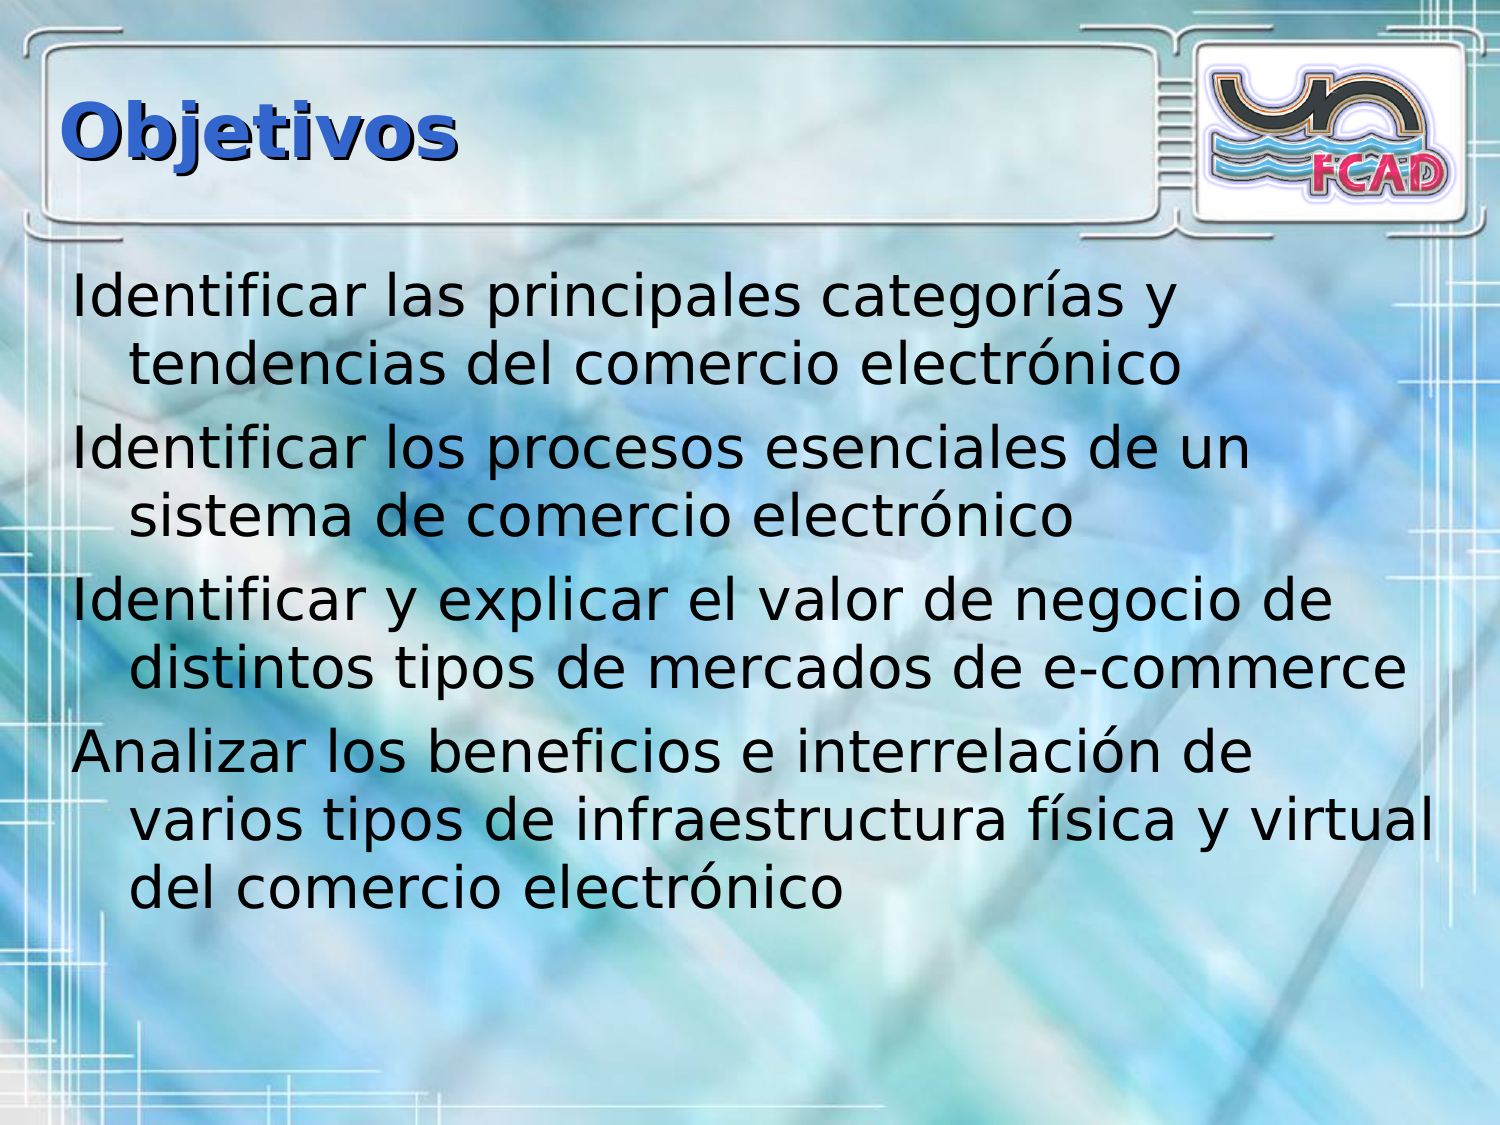

# Objetivos
Identificar las principales categorías y tendencias del comercio electrónico
Identificar los procesos esenciales de un sistema de comercio electrónico
Identificar y explicar el valor de negocio de distintos tipos de mercados de e-commerce
Analizar los beneficios e interrelación de varios tipos de infraestructura física y virtual del comercio electrónico